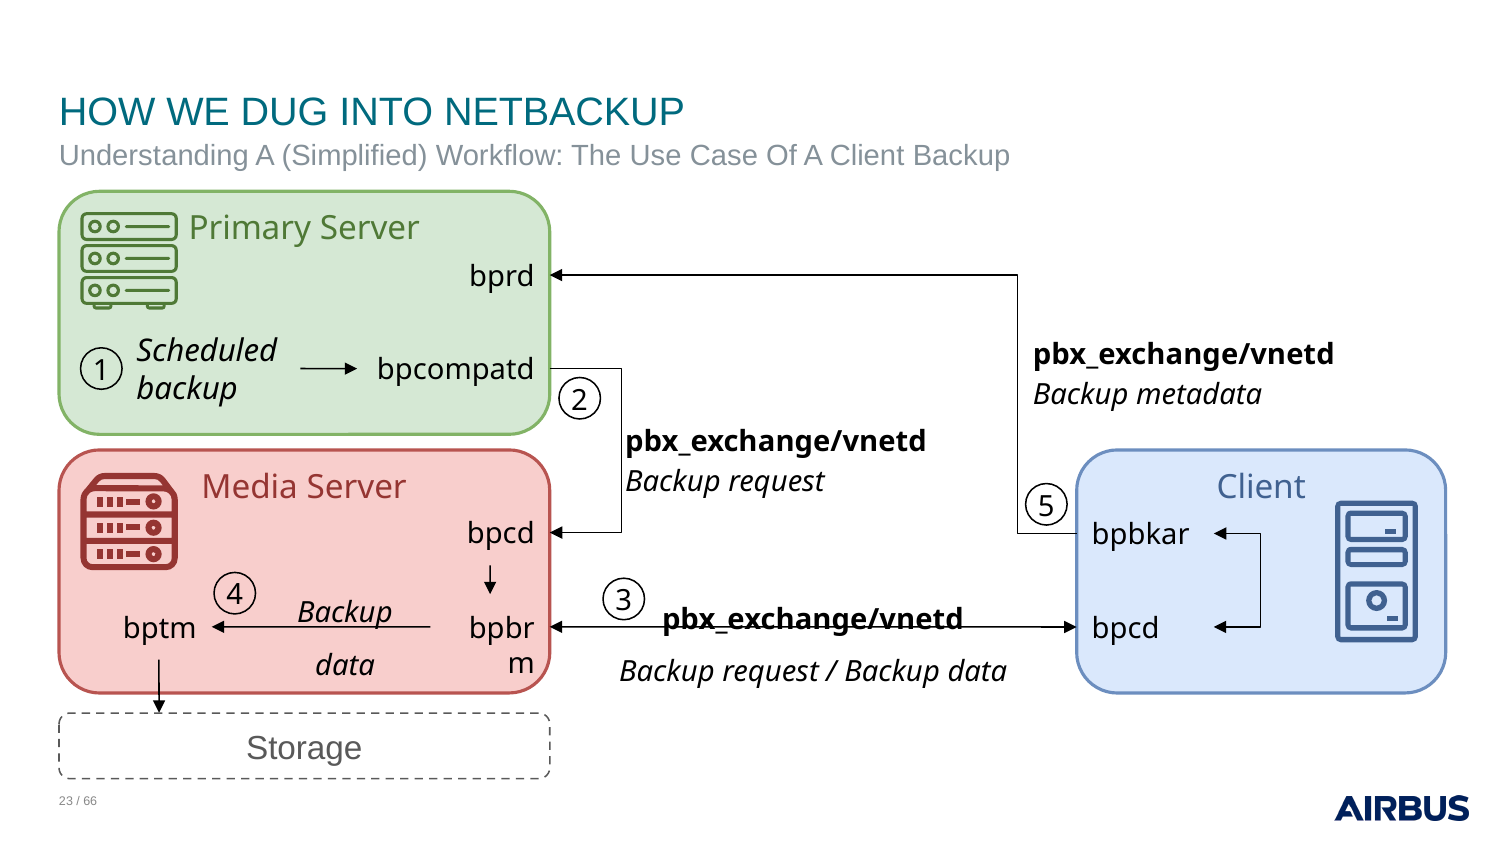

# HOW WE DUG INTO NETBACKUP Understanding A (Simplified) Workflow: The Use Case Of A Client Backup
Primary Server
bprd
pbx_exchange/vnetd
Backup metadata
5
bpbkar
Scheduled backup
1
bpcompatd
2
pbx_exchange/vnetd
Backup request
bpcd
Media Server
Client
Backup data
4
bptm
Storage
pbx_exchange/vnetd
Backup request / Backup data
3
bpbrm
bpcd